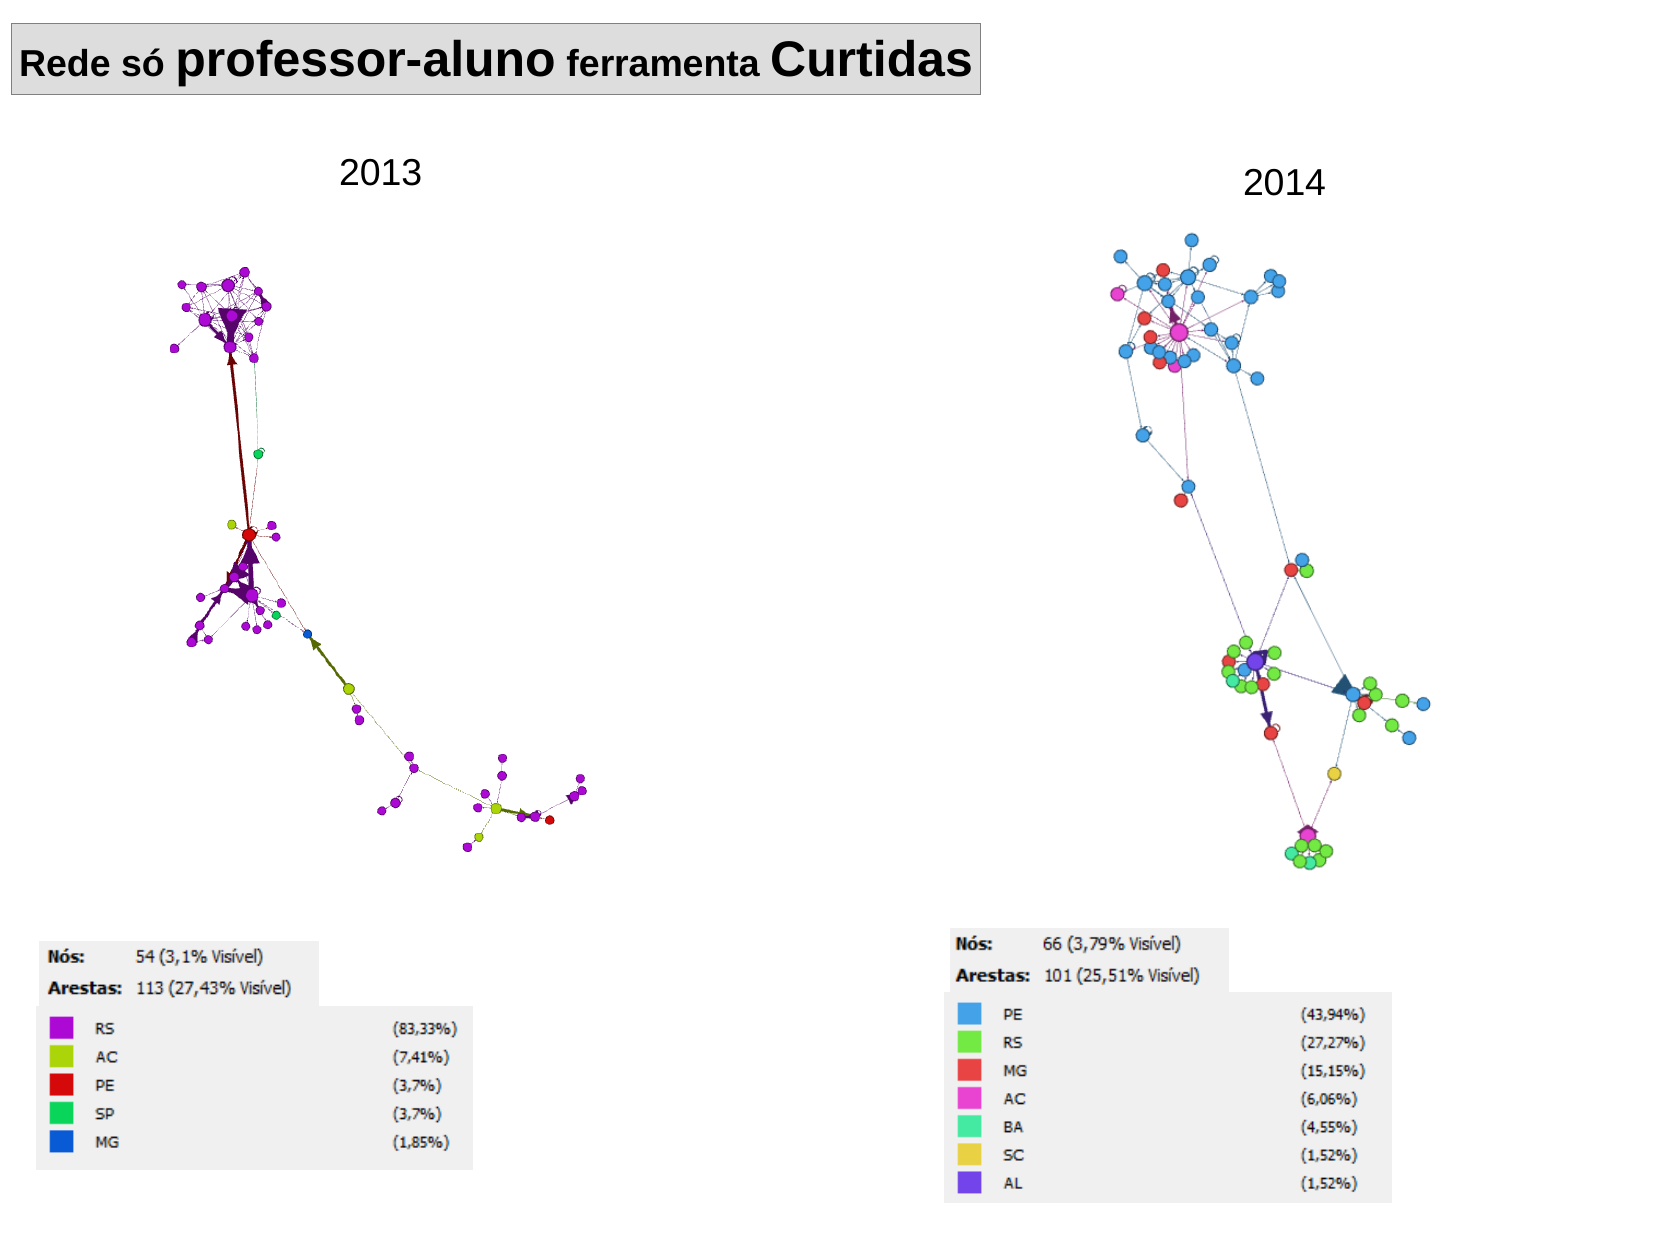

Rede só professor-aluno ferramenta Curtidas
2013
2014